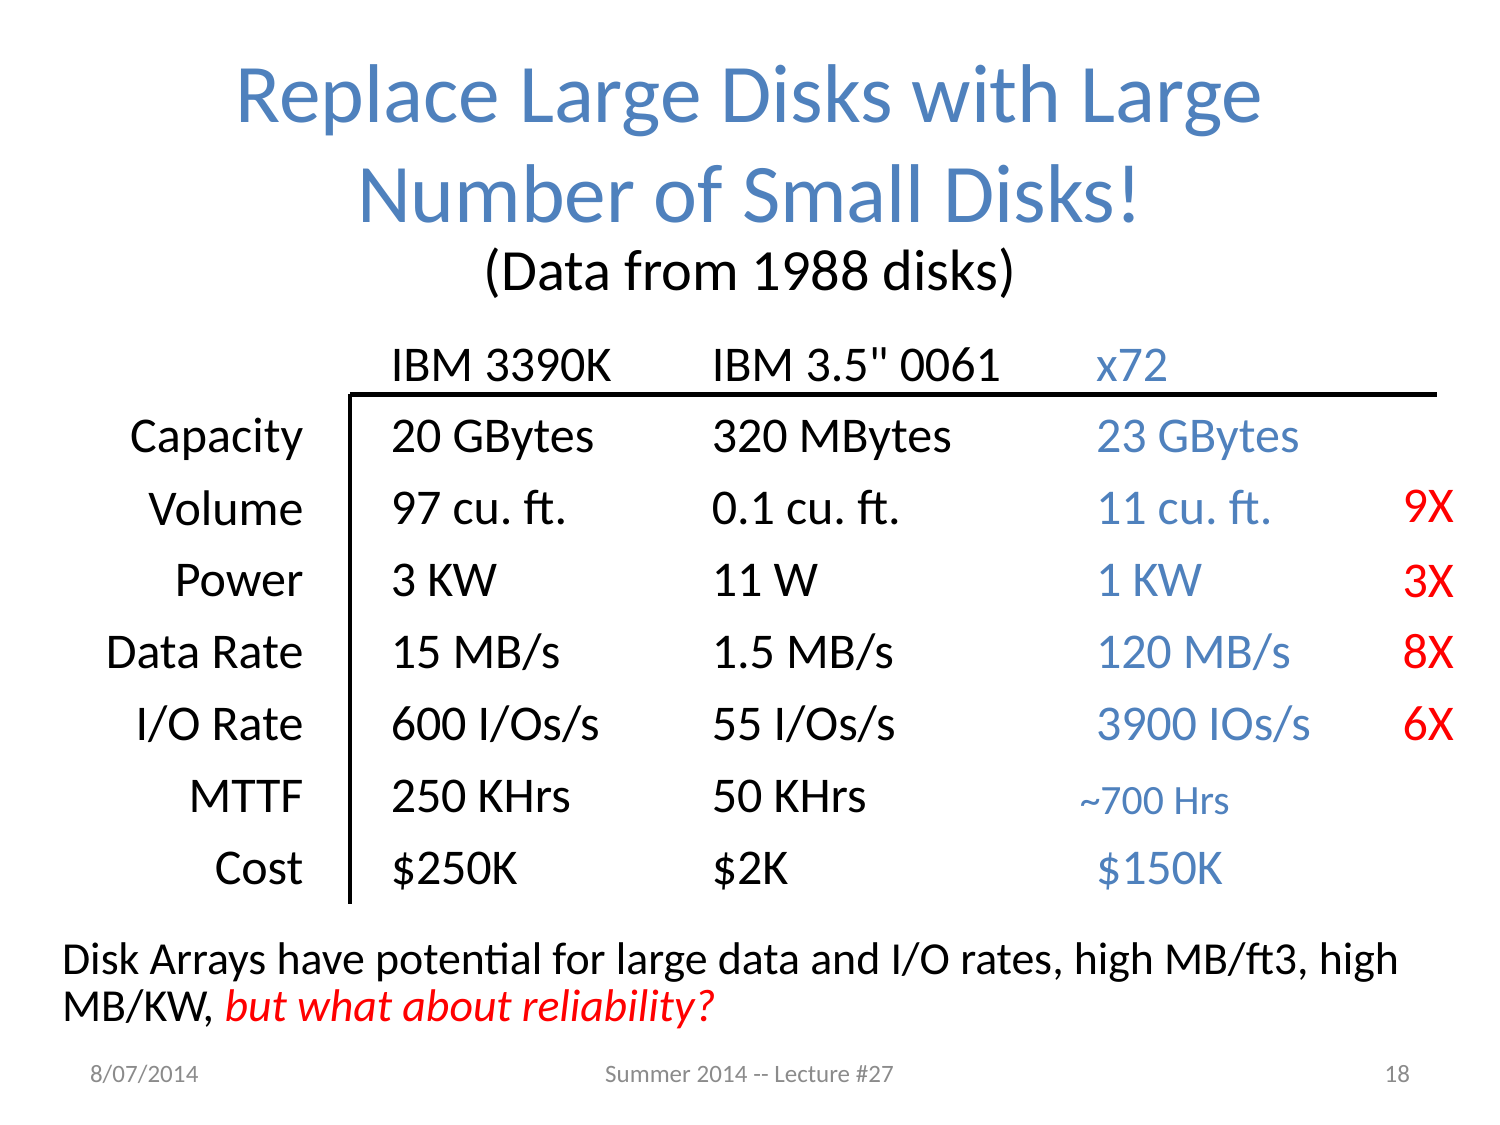

# Replace Large Disks with Large Number of Small Disks!
(Data from 1988 disks)
IBM 3390K
20 GBytes
97 cu. ft.
3 KW
15 MB/s
600 I/Os/s
250 KHrs
$250K
IBM 3.5" 0061
320 MBytes
0.1 cu. ft.
11 W
1.5 MB/s
55 I/Os/s
50 KHrs
$2K
x72
23 GBytes
11 cu. ft.
1 KW
120 MB/s
3900 IOs/s
??? Hrs
$150K
Capacity
Volume
Power
Data Rate
I/O Rate
MTTF
Cost
9X
3X
8X
6X
~700 Hrs
Disk Arrays have potential for large data and I/O rates, high MB/ft3, high MB/KW, but what about reliability?
8/07/2014
Summer 2014 -- Lecture #27